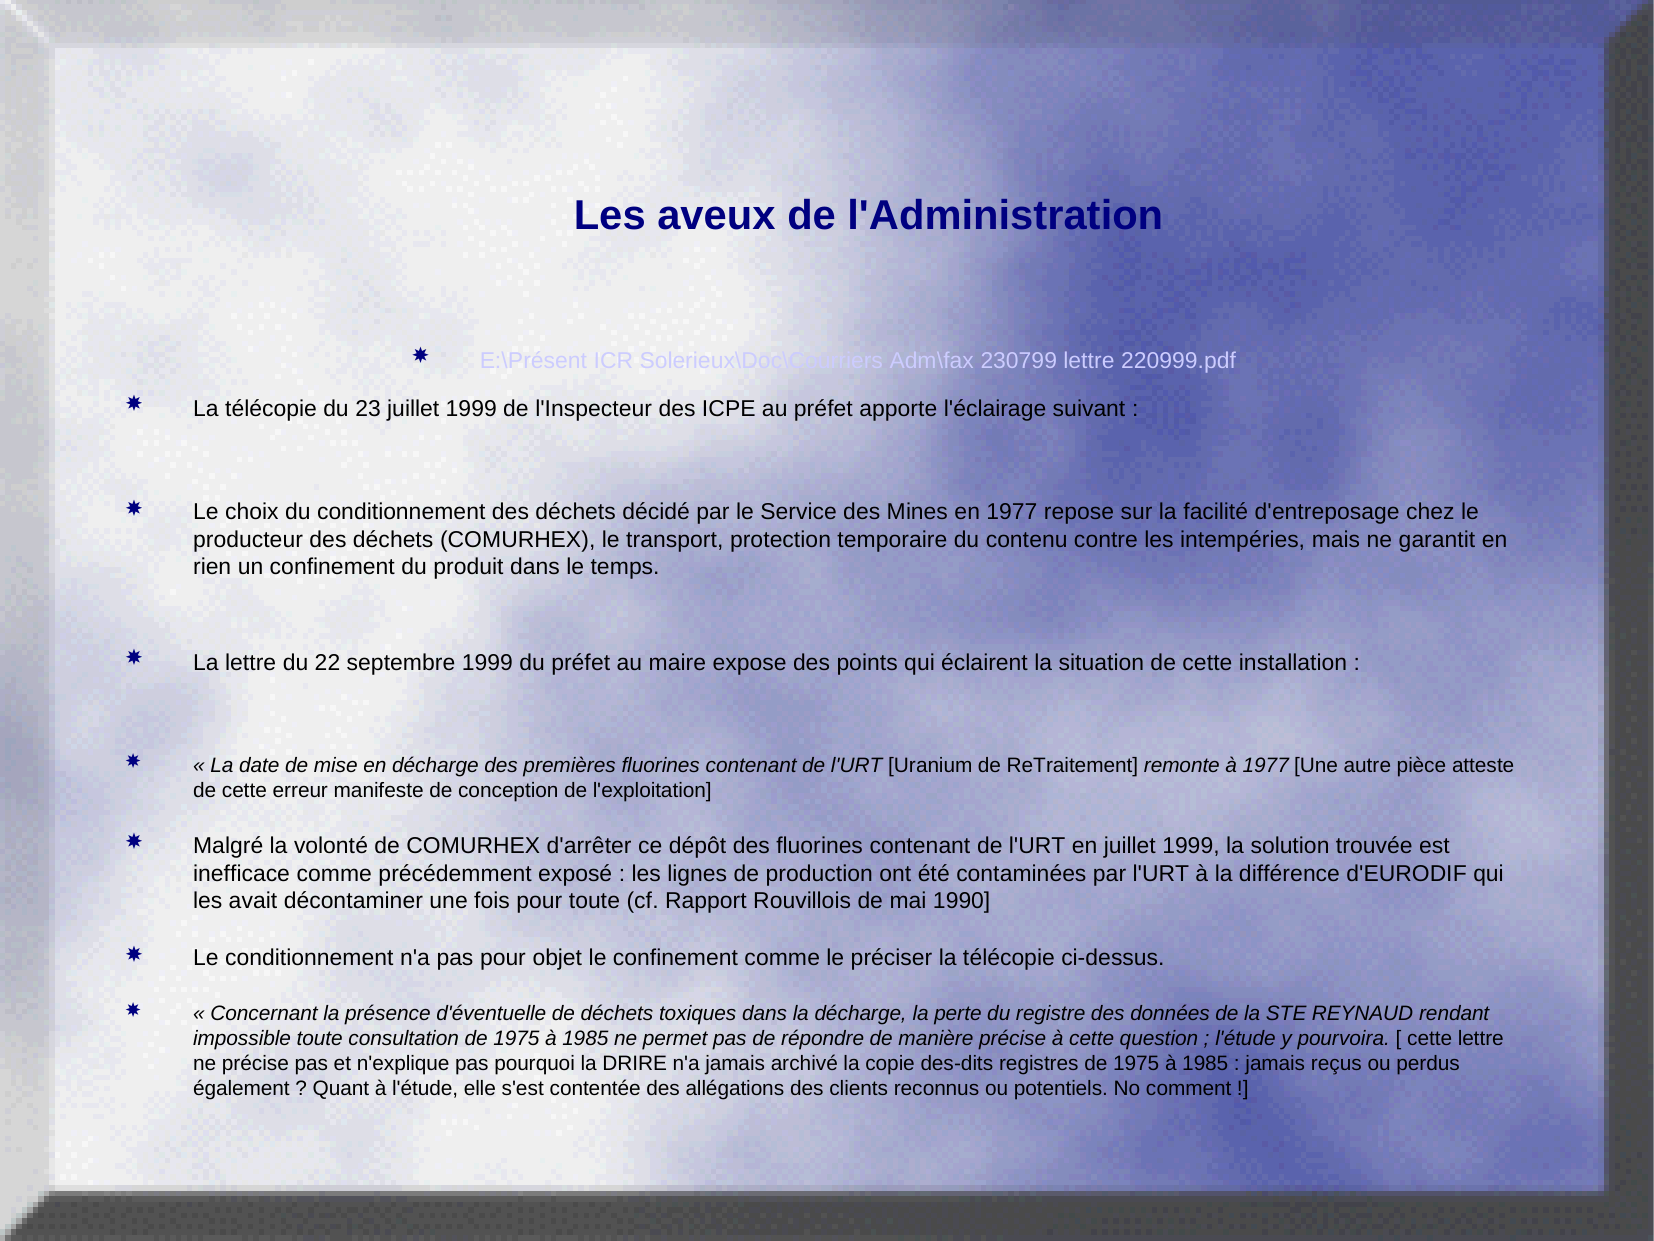

# Les aveux de l'Administration
E:\Présent ICR Solerieux\Doc\Courriers Adm\fax 230799 lettre 220999.pdf
La télécopie du 23 juillet 1999 de l'Inspecteur des ICPE au préfet apporte l'éclairage suivant :
Le choix du conditionnement des déchets décidé par le Service des Mines en 1977 repose sur la facilité d'entreposage chez le producteur des déchets (COMURHEX), le transport, protection temporaire du contenu contre les intempéries, mais ne garantit en rien un confinement du produit dans le temps.
La lettre du 22 septembre 1999 du préfet au maire expose des points qui éclairent la situation de cette installation :
« La date de mise en décharge des premières fluorines contenant de l'URT [Uranium de ReTraitement] remonte à 1977 [Une autre pièce atteste de cette erreur manifeste de conception de l'exploitation]
Malgré la volonté de COMURHEX d'arrêter ce dépôt des fluorines contenant de l'URT en juillet 1999, la solution trouvée est inefficace comme précédemment exposé : les lignes de production ont été contaminées par l'URT à la différence d'EURODIF qui les avait décontaminer une fois pour toute (cf. Rapport Rouvillois de mai 1990]
Le conditionnement n'a pas pour objet le confinement comme le préciser la télécopie ci-dessus.
« Concernant la présence d'éventuelle de déchets toxiques dans la décharge, la perte du registre des données de la STE REYNAUD rendant impossible toute consultation de 1975 à 1985 ne permet pas de répondre de manière précise à cette question ; l'étude y pourvoira. [ cette lettre ne précise pas et n'explique pas pourquoi la DRIRE n'a jamais archivé la copie des-dits registres de 1975 à 1985 : jamais reçus ou perdus également ? Quant à l'étude, elle s'est contentée des allégations des clients reconnus ou potentiels. No comment !]